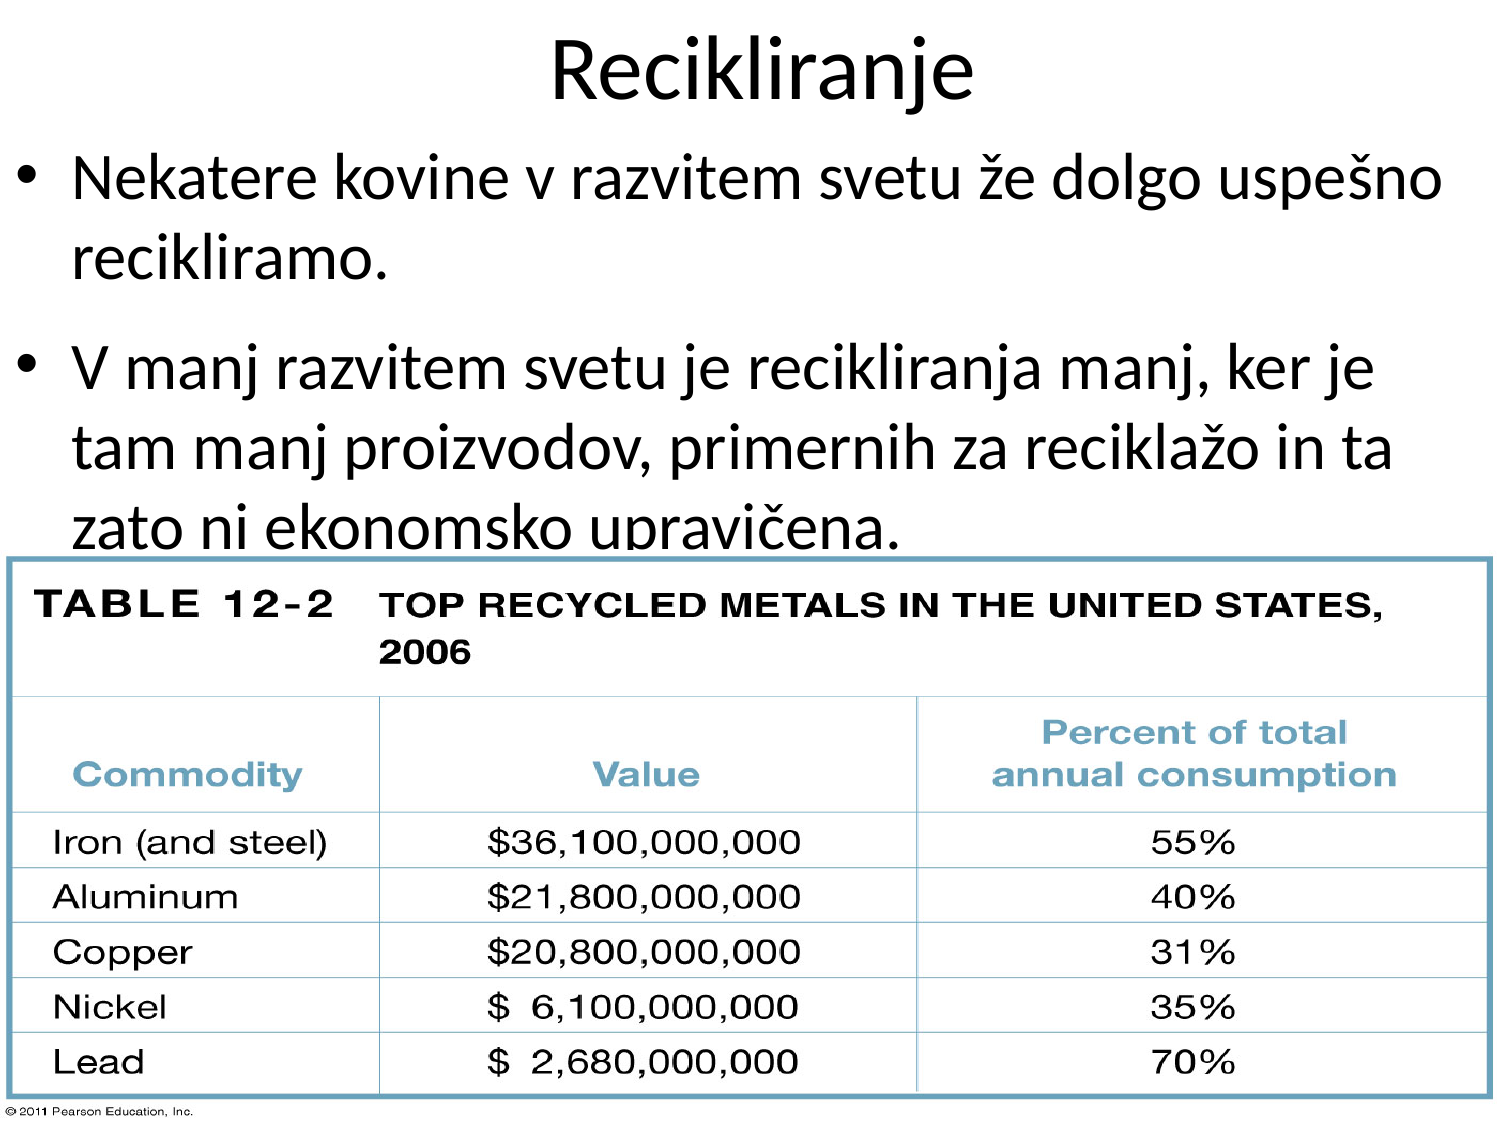

# Recikliranje
Nekatere kovine v razvitem svetu že dolgo uspešno recikliramo.
V manj razvitem svetu je recikliranja manj, ker je tam manj proizvodov, primernih za reciklažo in ta zato ni ekonomsko upravičena.